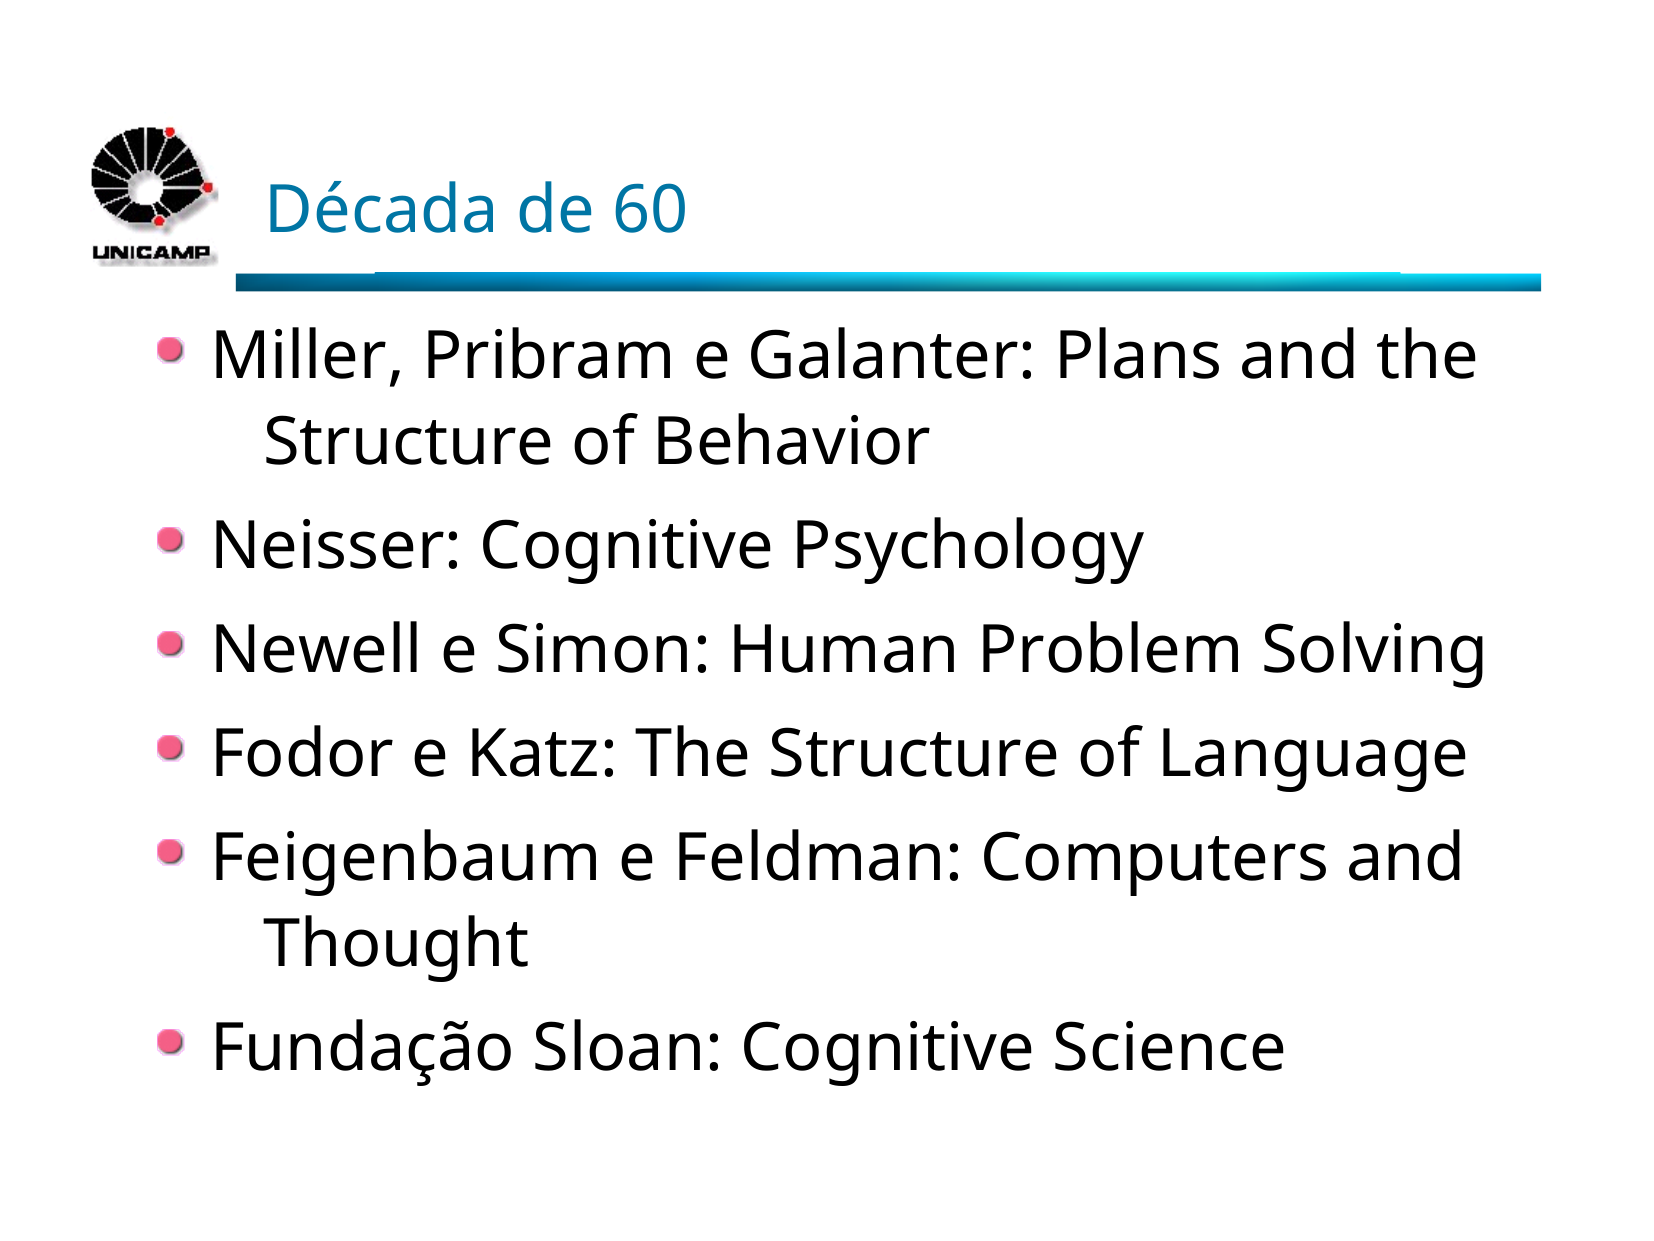

# Década de 60
Miller, Pribram e Galanter: Plans and the Structure of Behavior
Neisser: Cognitive Psychology
Newell e Simon: Human Problem Solving
Fodor e Katz: The Structure of Language
Feigenbaum e Feldman: Computers and Thought
Fundação Sloan: Cognitive Science